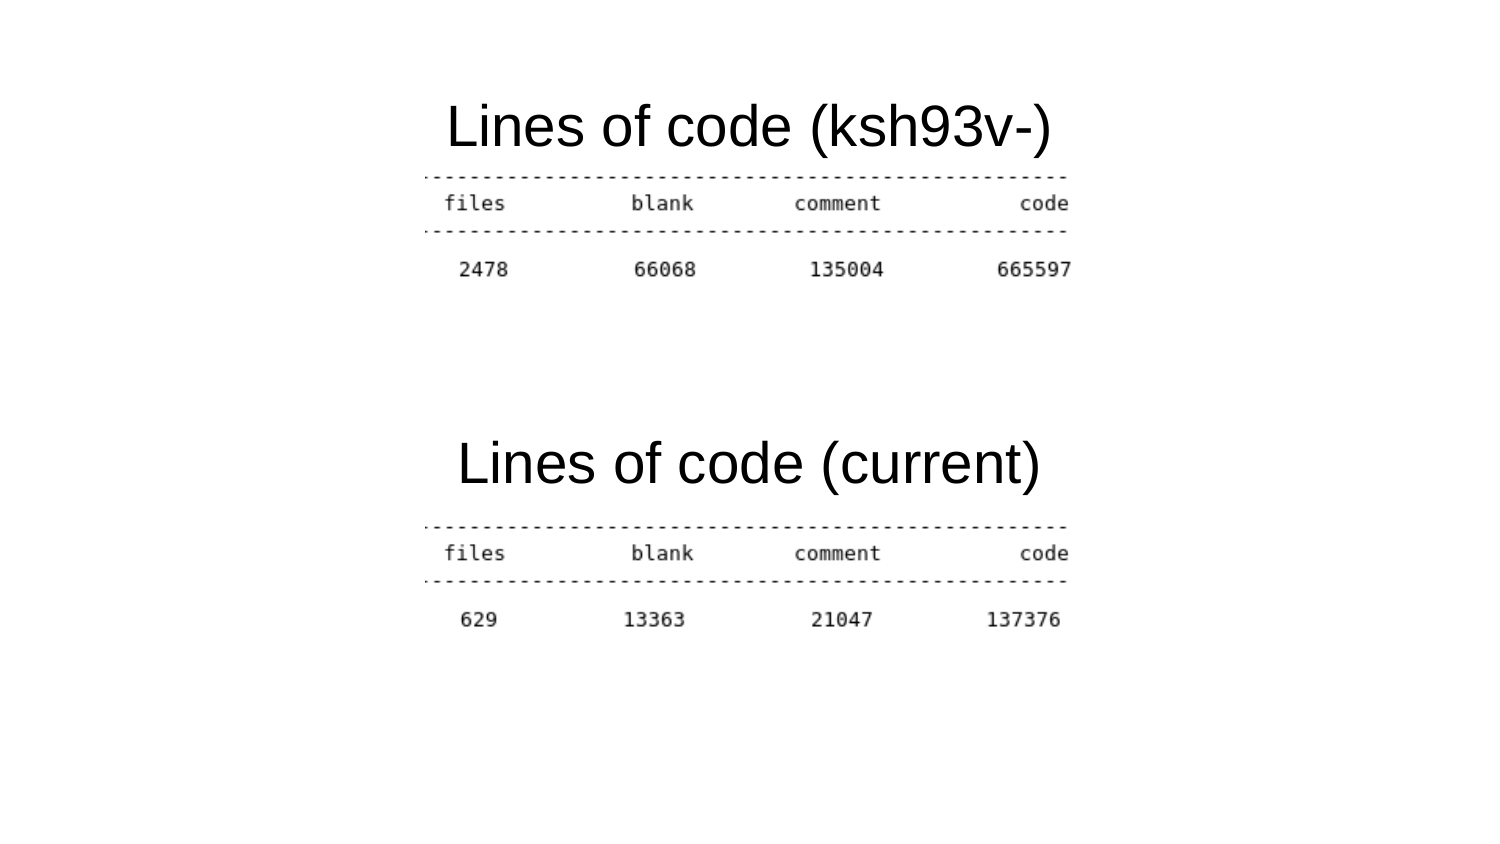

# Lines of code (ksh93v-)
Lines of code (current)